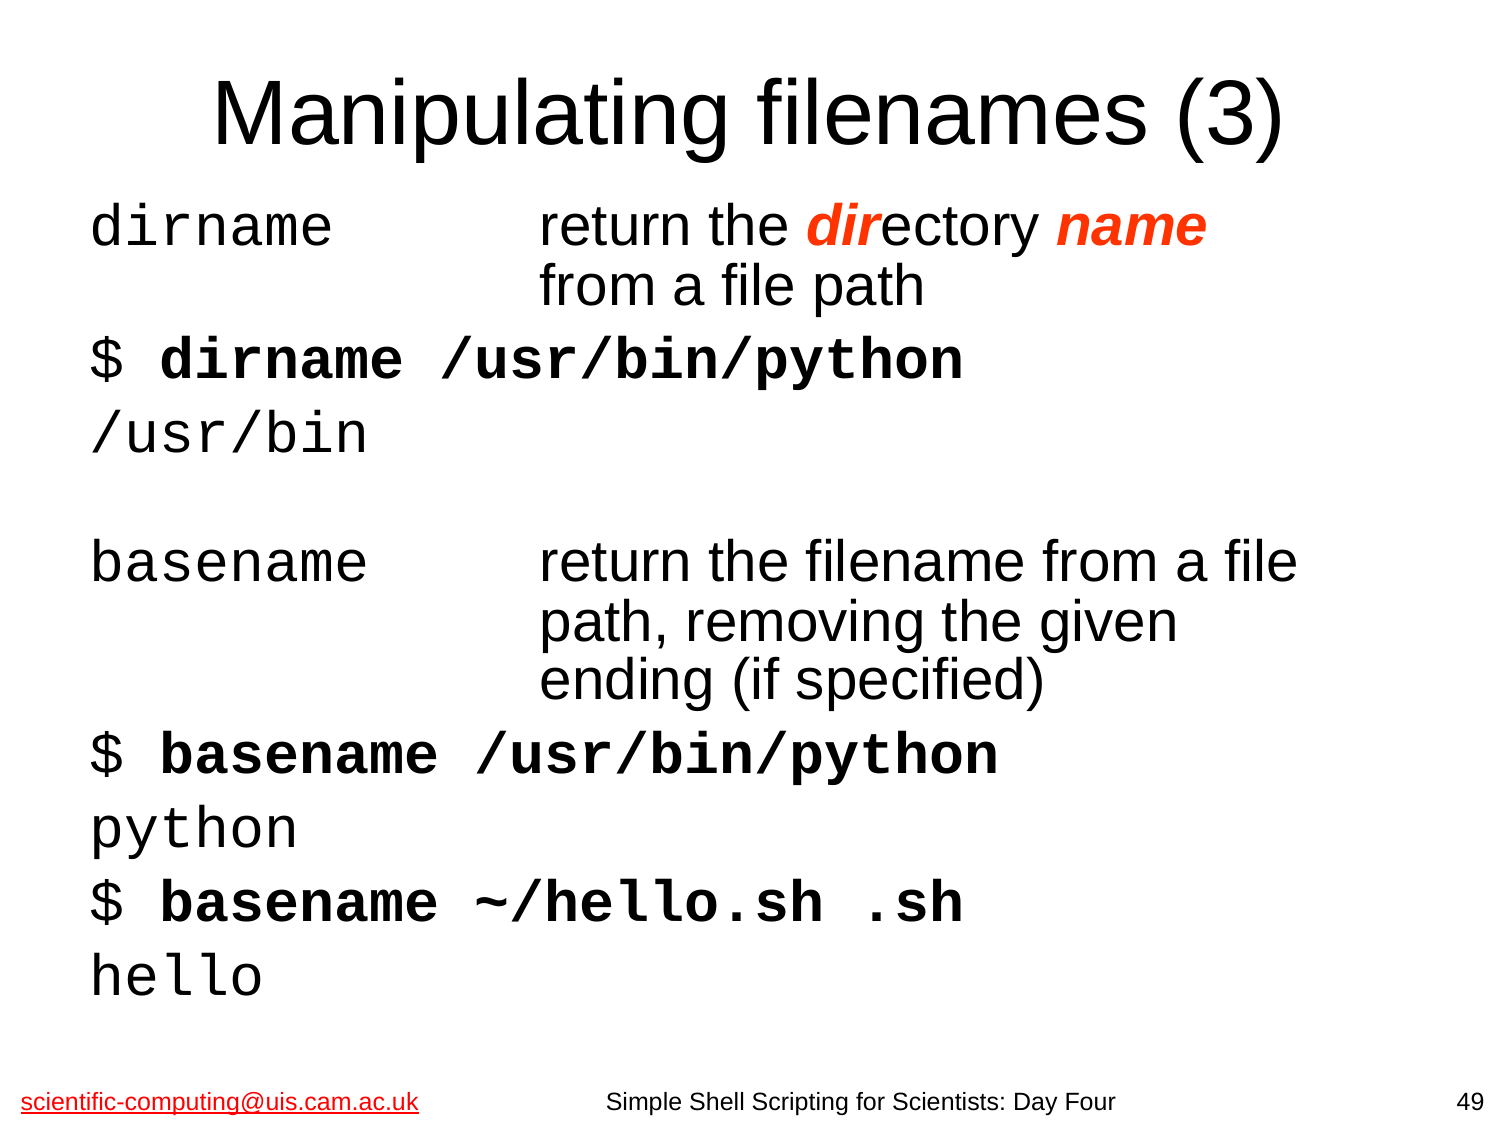

# Manipulating filenames (3)
dirname		return the directory name 				from a file path
$ dirname /usr/bin/python
/usr/bin
basename		return the filename from a file 			path, removing the given 				ending (if specified)
$ basename /usr/bin/python
python
$ basename ~/hello.sh .sh
hello
escience-support@ucs.cam.ac.uk	Simple Shell Scripting for Scientists: Day Three
49